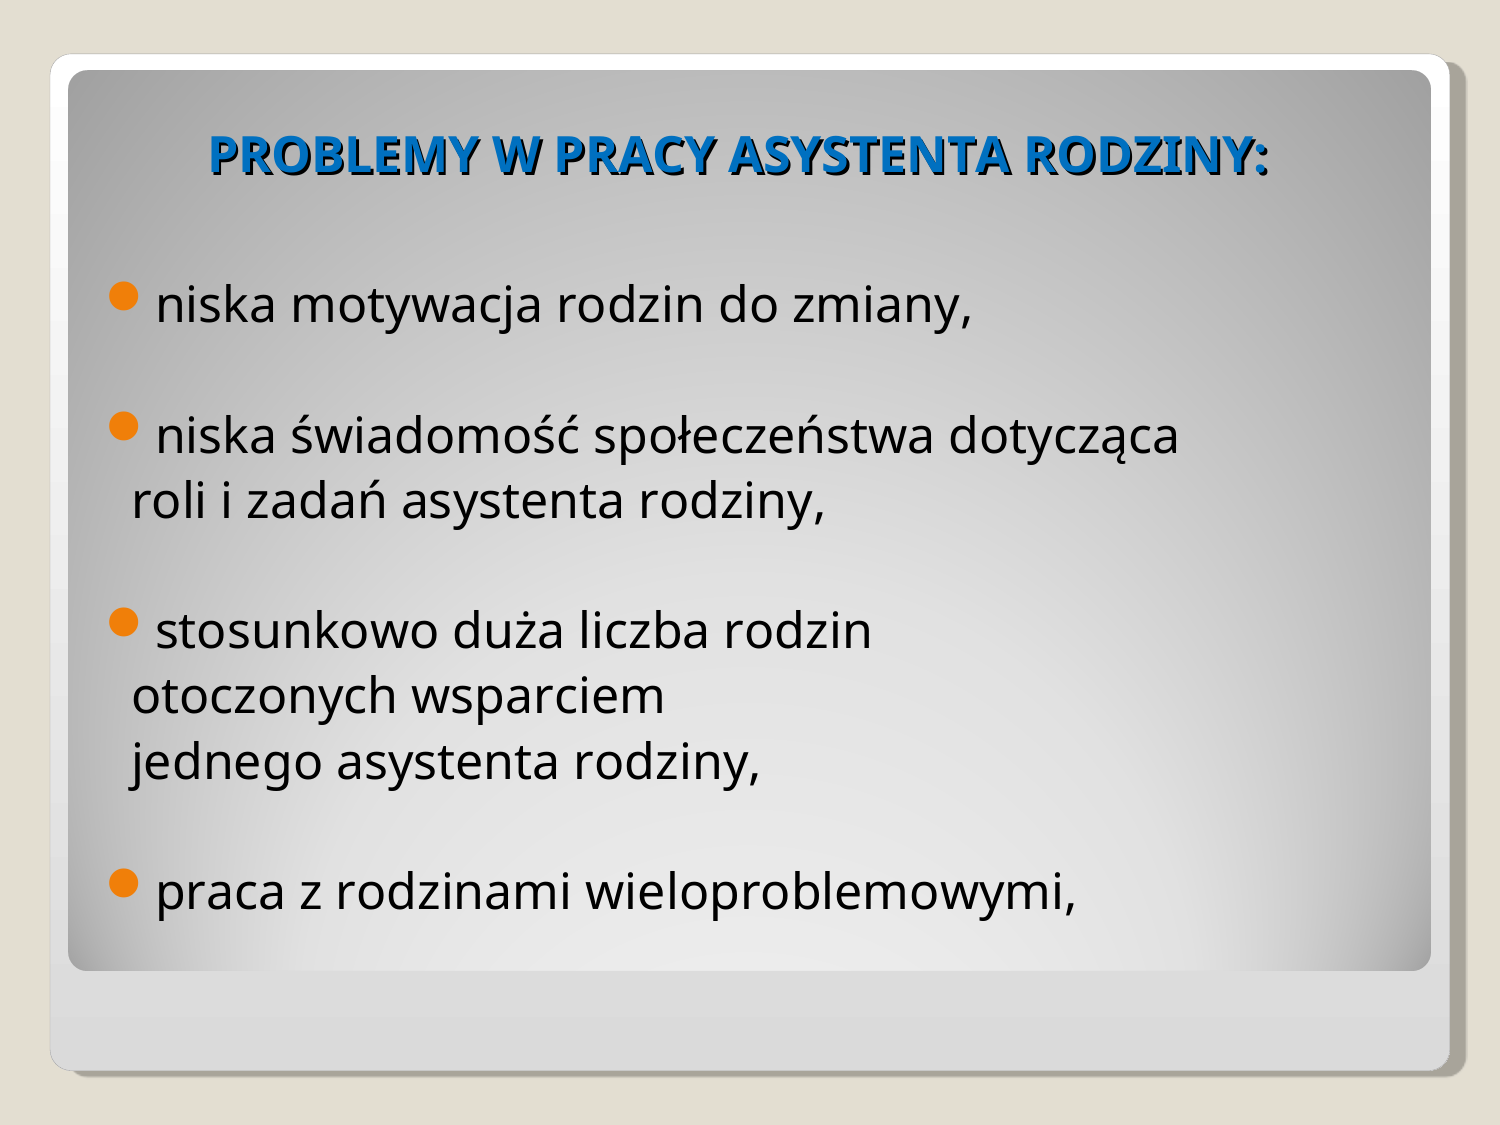

PROBLEMY W PRACY ASYSTENTA RODZINY:
niska motywacja rodzin do zmiany,
niska świadomość społeczeństwa dotycząca
 roli i zadań asystenta rodziny,
stosunkowo duża liczba rodzin
 otoczonych wsparciem
 jednego asystenta rodziny,
praca z rodzinami wieloproblemowymi,